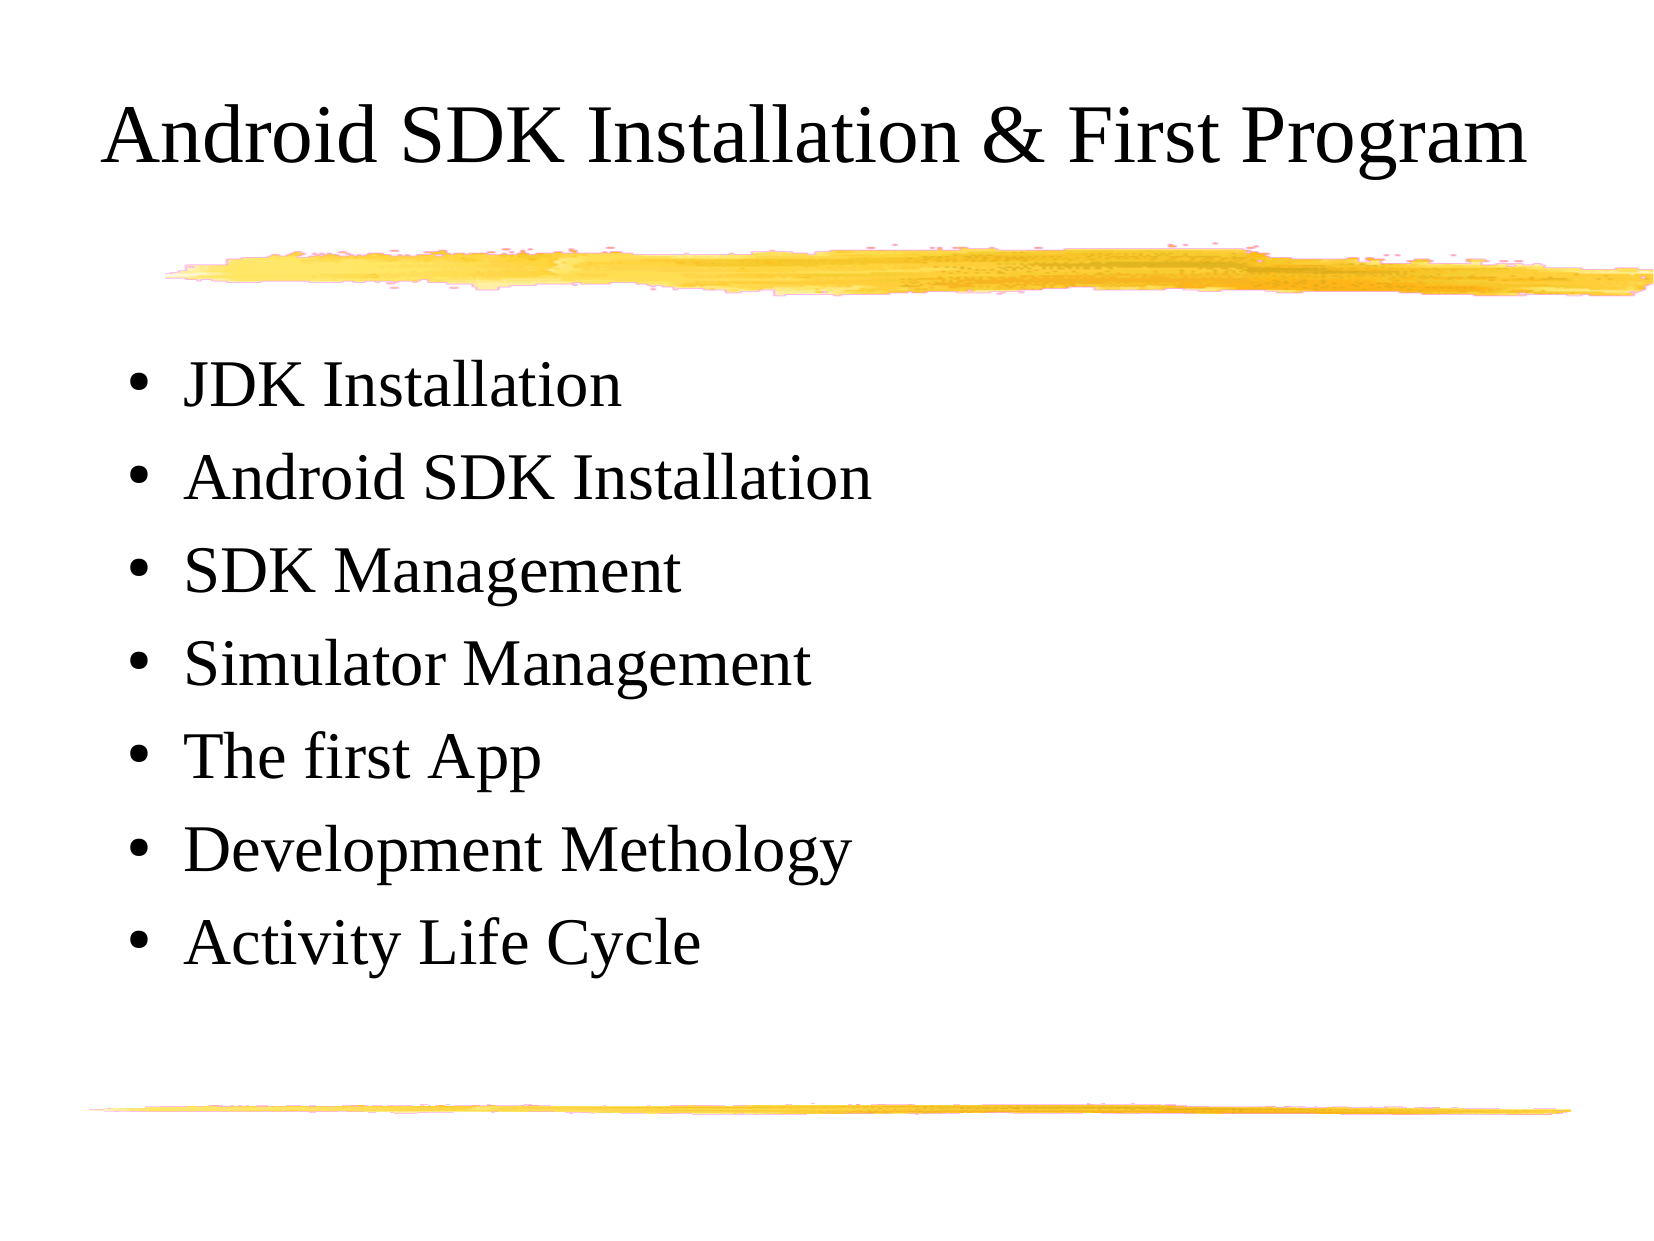

# Android SDK Installation & First Program
JDK Installation
Android SDK Installation
SDK Management
Simulator Management
The first App
Development Methology
Activity Life Cycle